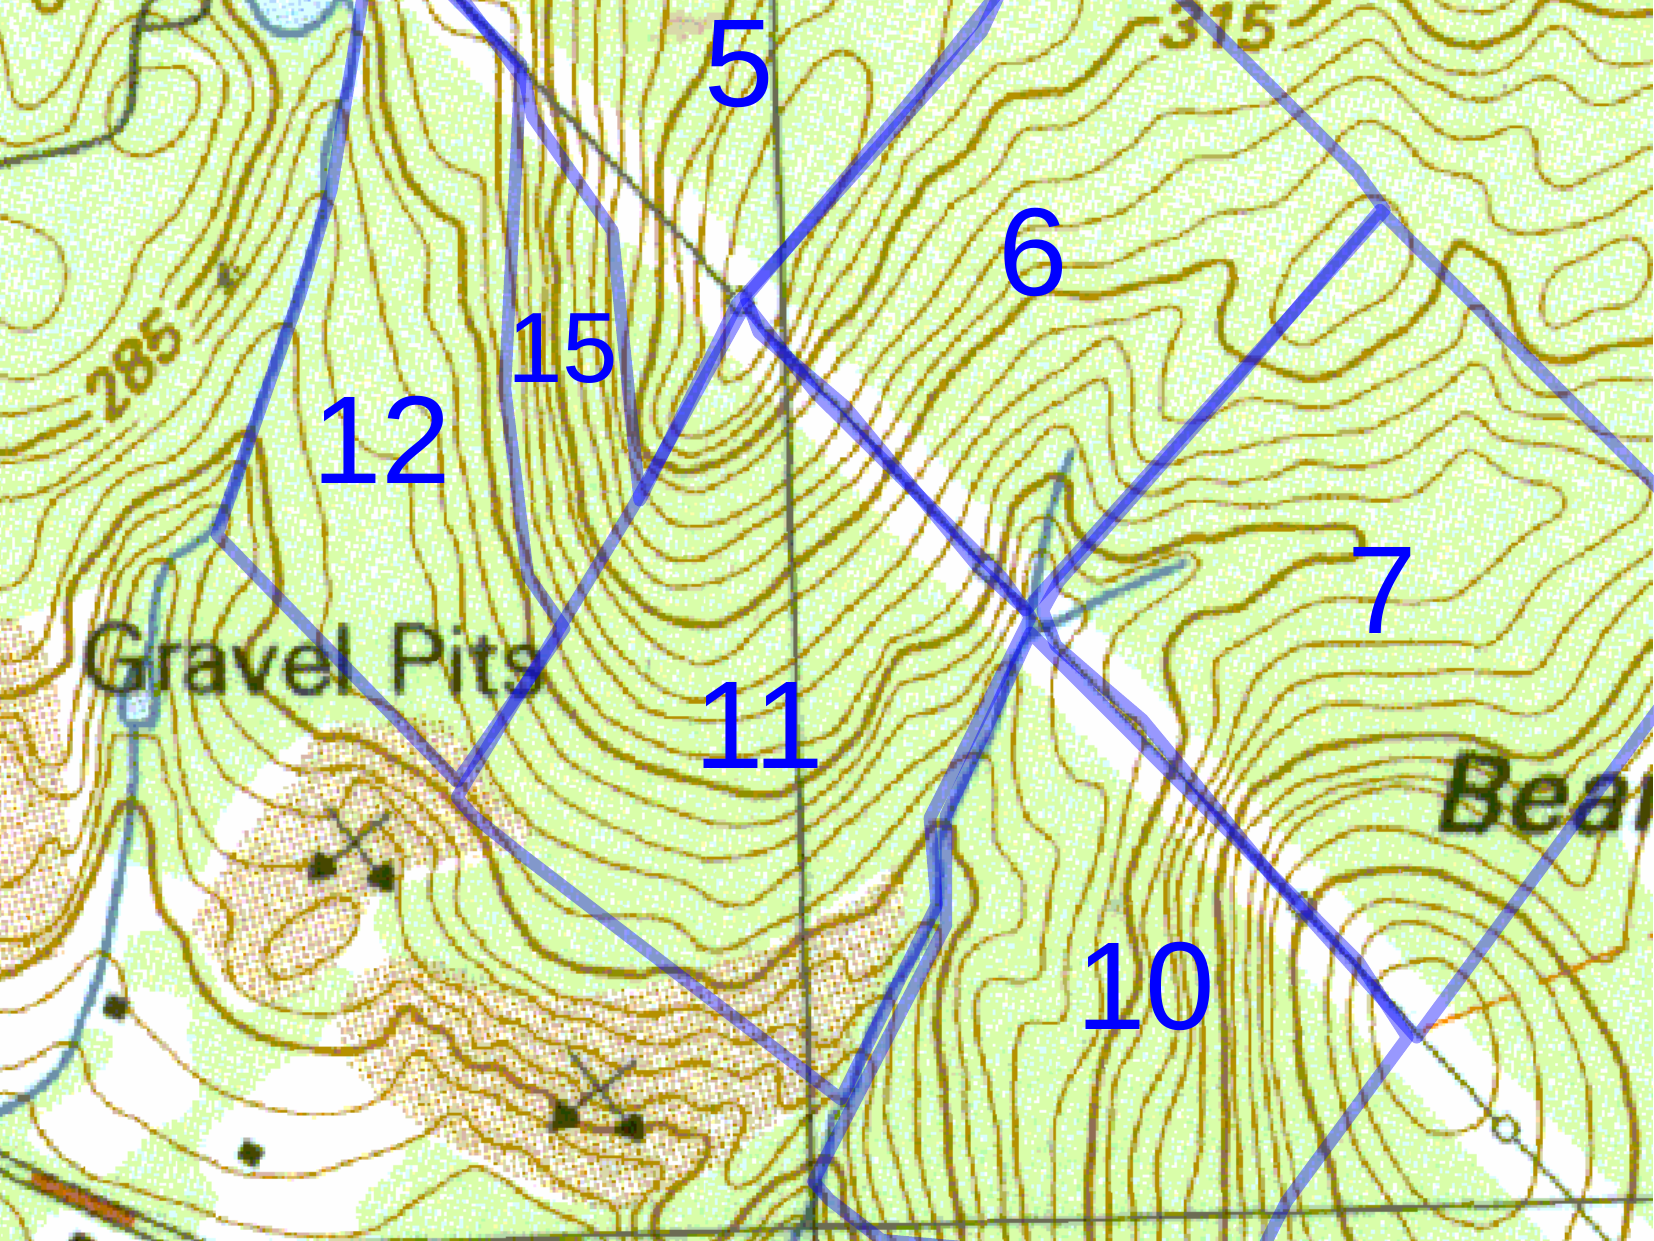

5
# Distance Traveled
6
15
12
7
11
10